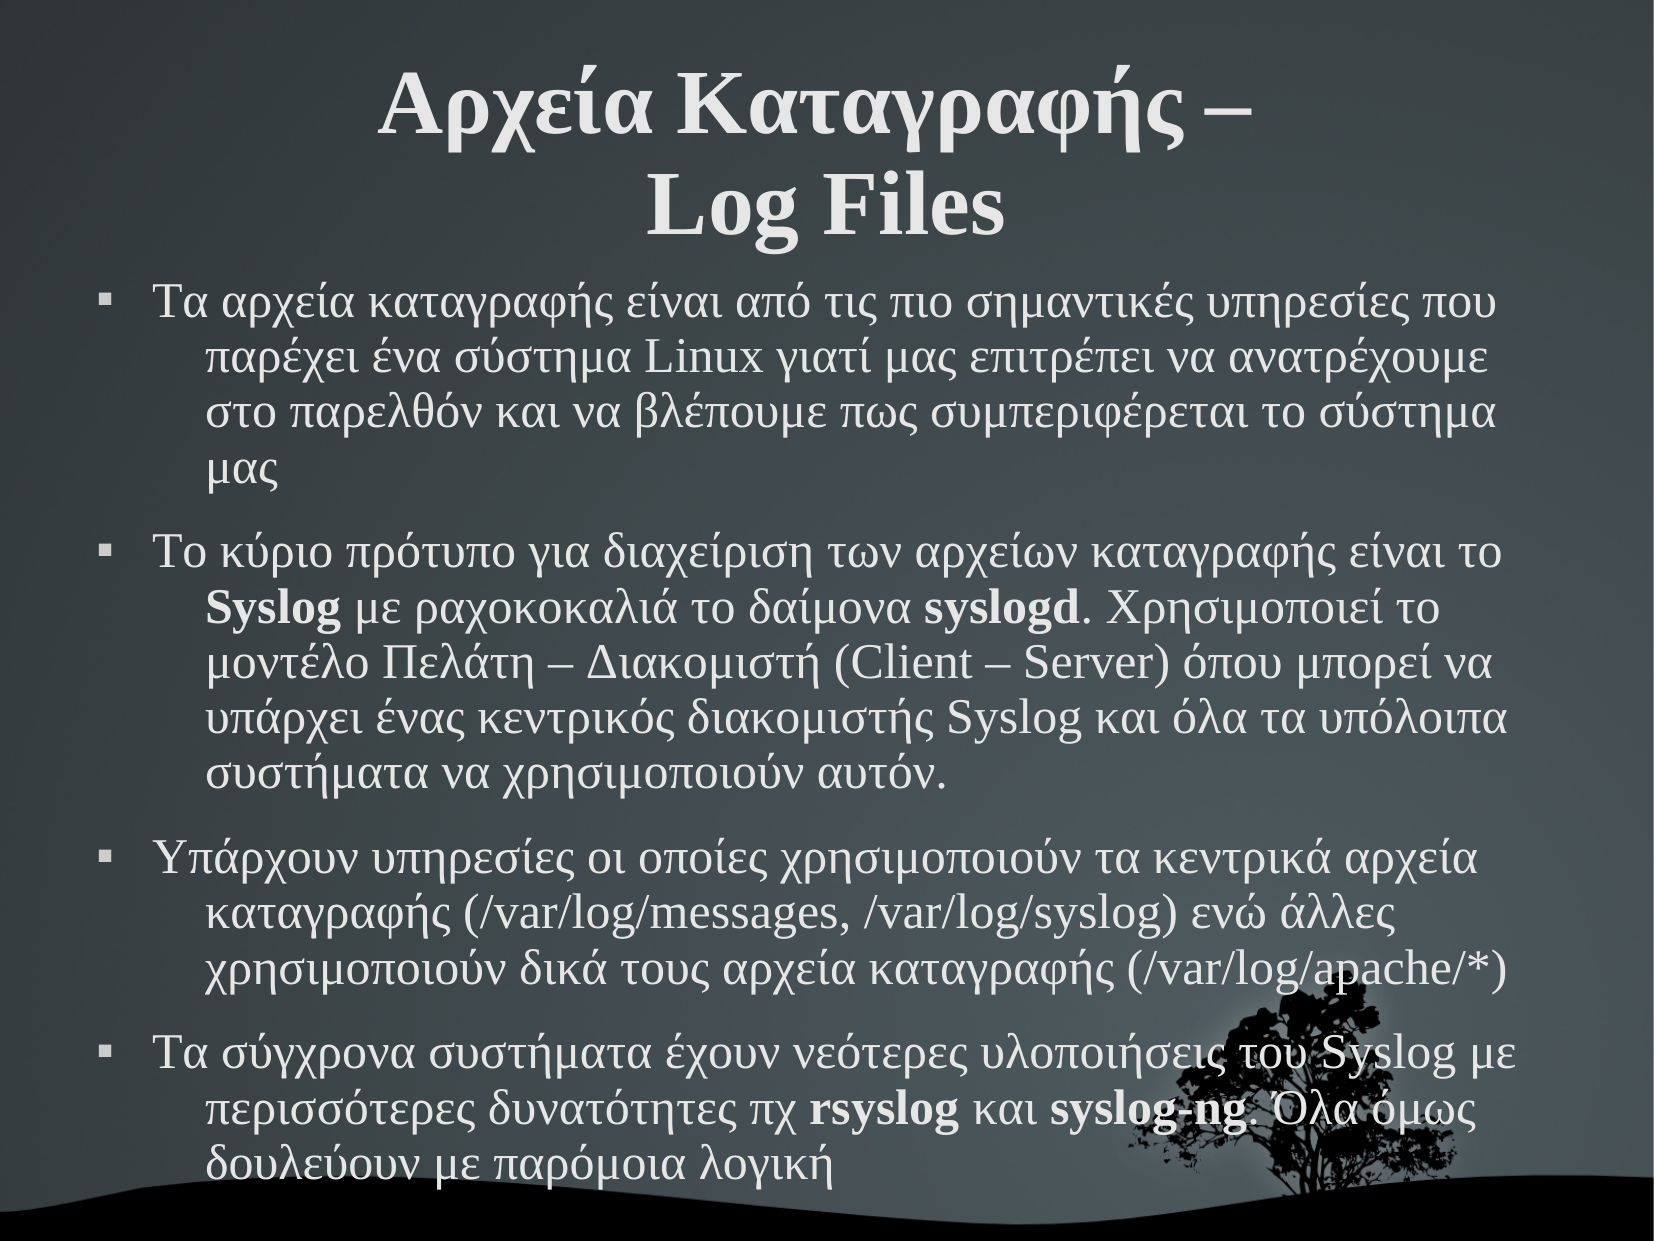

# Αρχεία Καταγραφής – Log Files
Τα αρχεία καταγραφής είναι από τις πιο σημαντικές υπηρεσίες που παρέχει ένα σύστημα Linux γιατί μας επιτρέπει να ανατρέχουμε στο παρελθόν και να βλέπουμε πως συμπεριφέρεται το σύστημα μας
Το κύριο πρότυπο για διαχείριση των αρχείων καταγραφής είναι το Syslog με ραχοκοκαλιά το δαίμονα syslogd. Χρησιμοποιεί το μοντέλο Πελάτη – Διακομιστή (Client – Server) όπου μπορεί να υπάρχει ένας κεντρικός διακομιστής Syslog και όλα τα υπόλοιπα συστήματα να χρησιμοποιούν αυτόν.
Υπάρχουν υπηρεσίες οι οποίες χρησιμοποιούν τα κεντρικά αρχεία καταγραφής (/var/log/messages, /var/log/syslog) ενώ άλλες χρησιμοποιούν δικά τους αρχεία καταγραφής (/var/log/apache/*)
Τα σύγχρονα συστήματα έχουν νεότερες υλοποιήσεις του Syslog με περισσότερες δυνατότητες πχ rsyslog και syslog-ng. Όλα όμως δουλεύουν με παρόμοια λογική